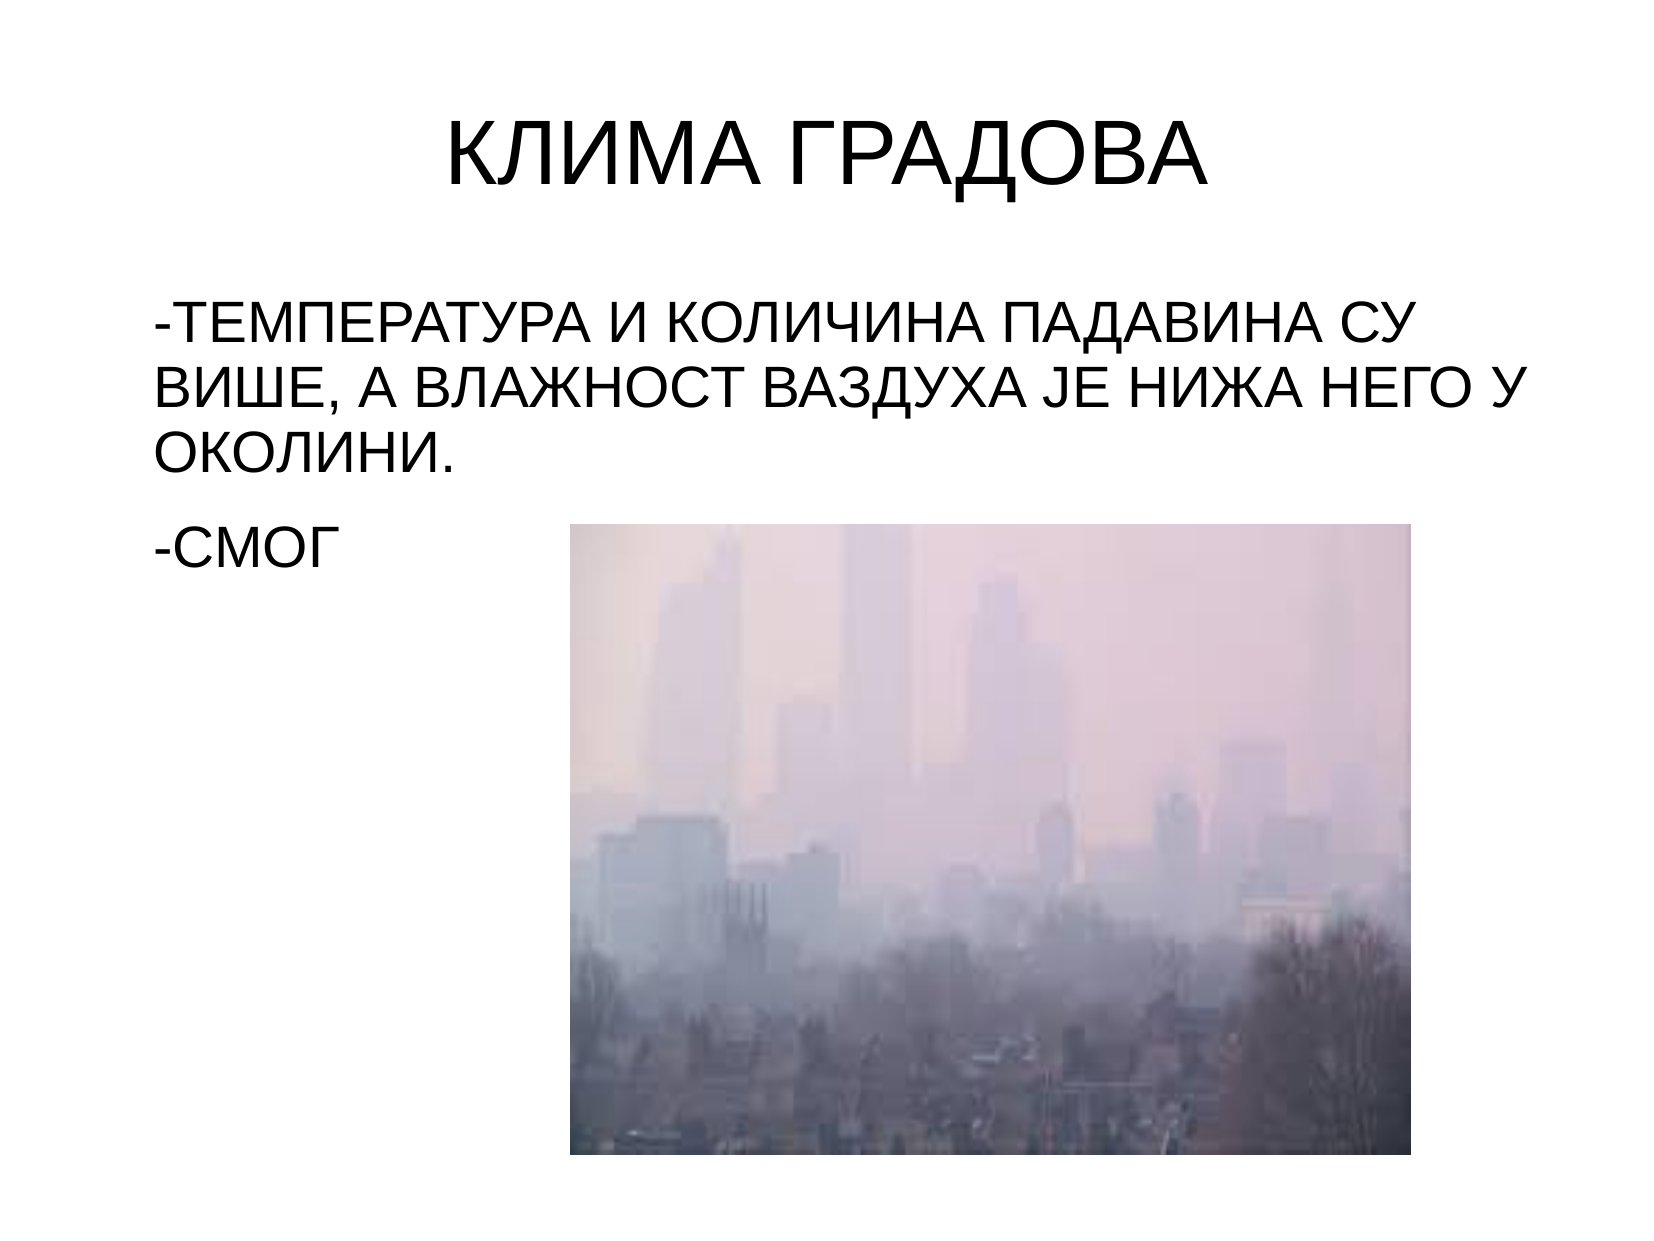

# КЛИМА ГРАДОВА
-ТЕМПЕРАТУРА И КОЛИЧИНА ПАДАВИНА СУ ВИШЕ, А ВЛАЖНОСТ ВАЗДУХА ЈЕ НИЖА НЕГО У ОКОЛИНИ.
-СМОГ